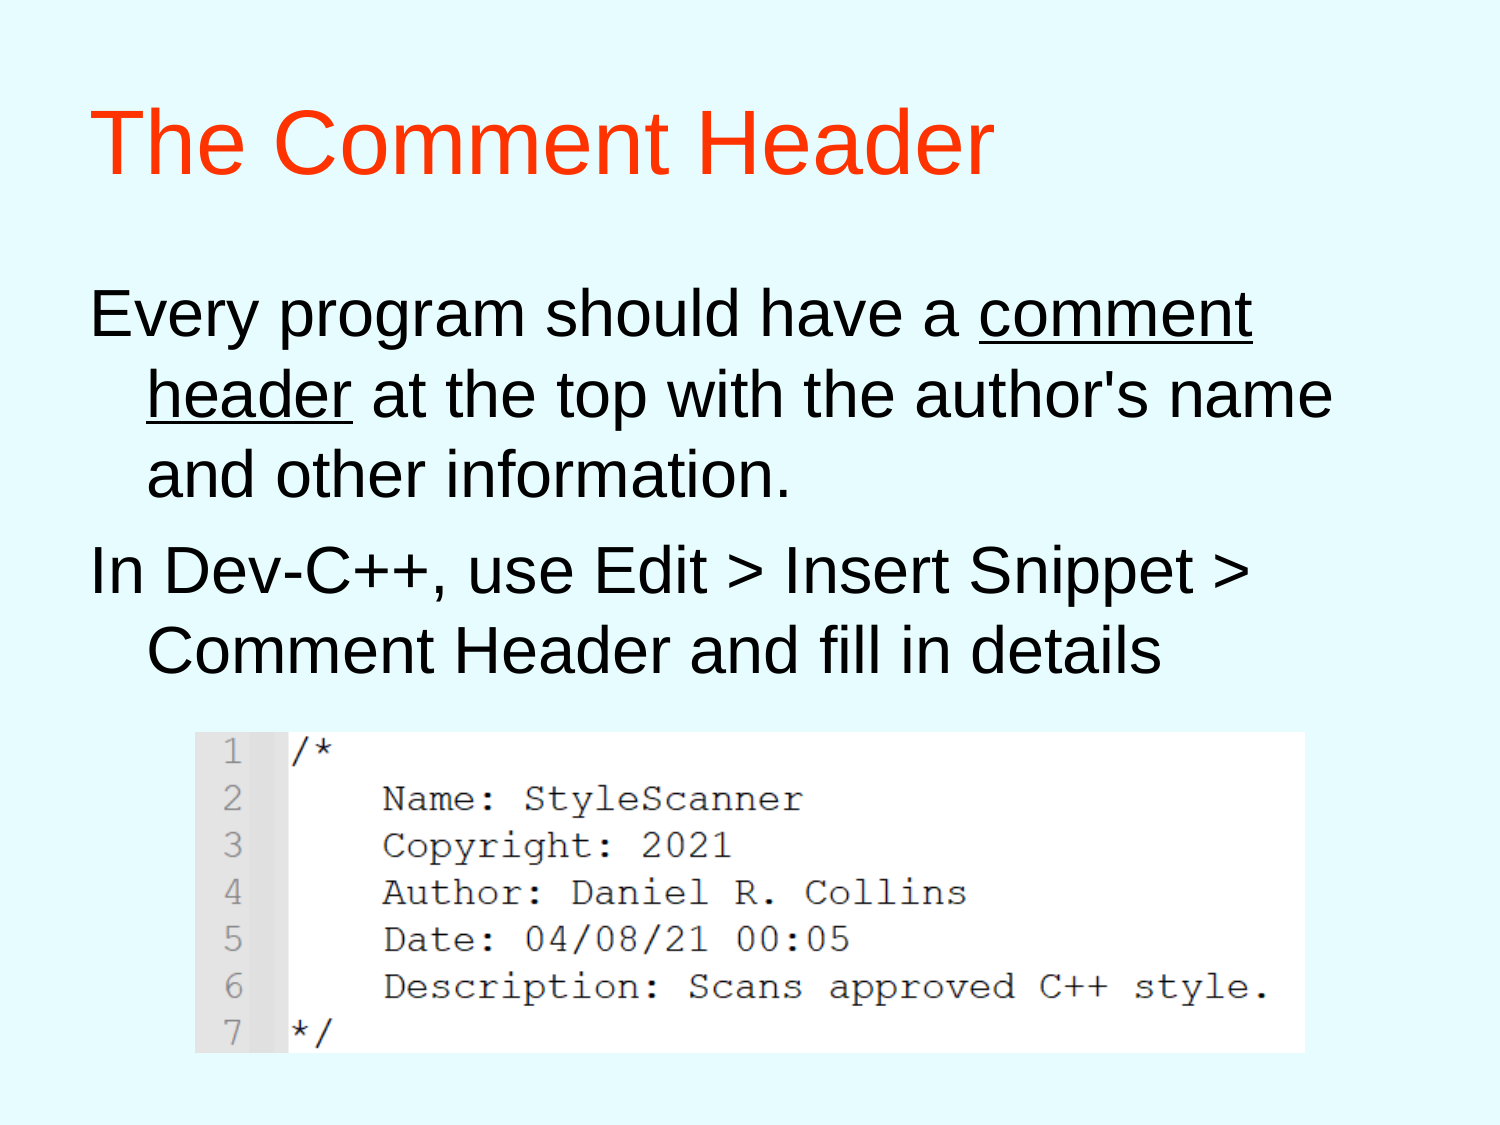

# The Comment Header
Every program should have a comment header at the top with the author's name and other information.
In Dev-C++, use Edit > Insert Snippet > Comment Header and fill in details